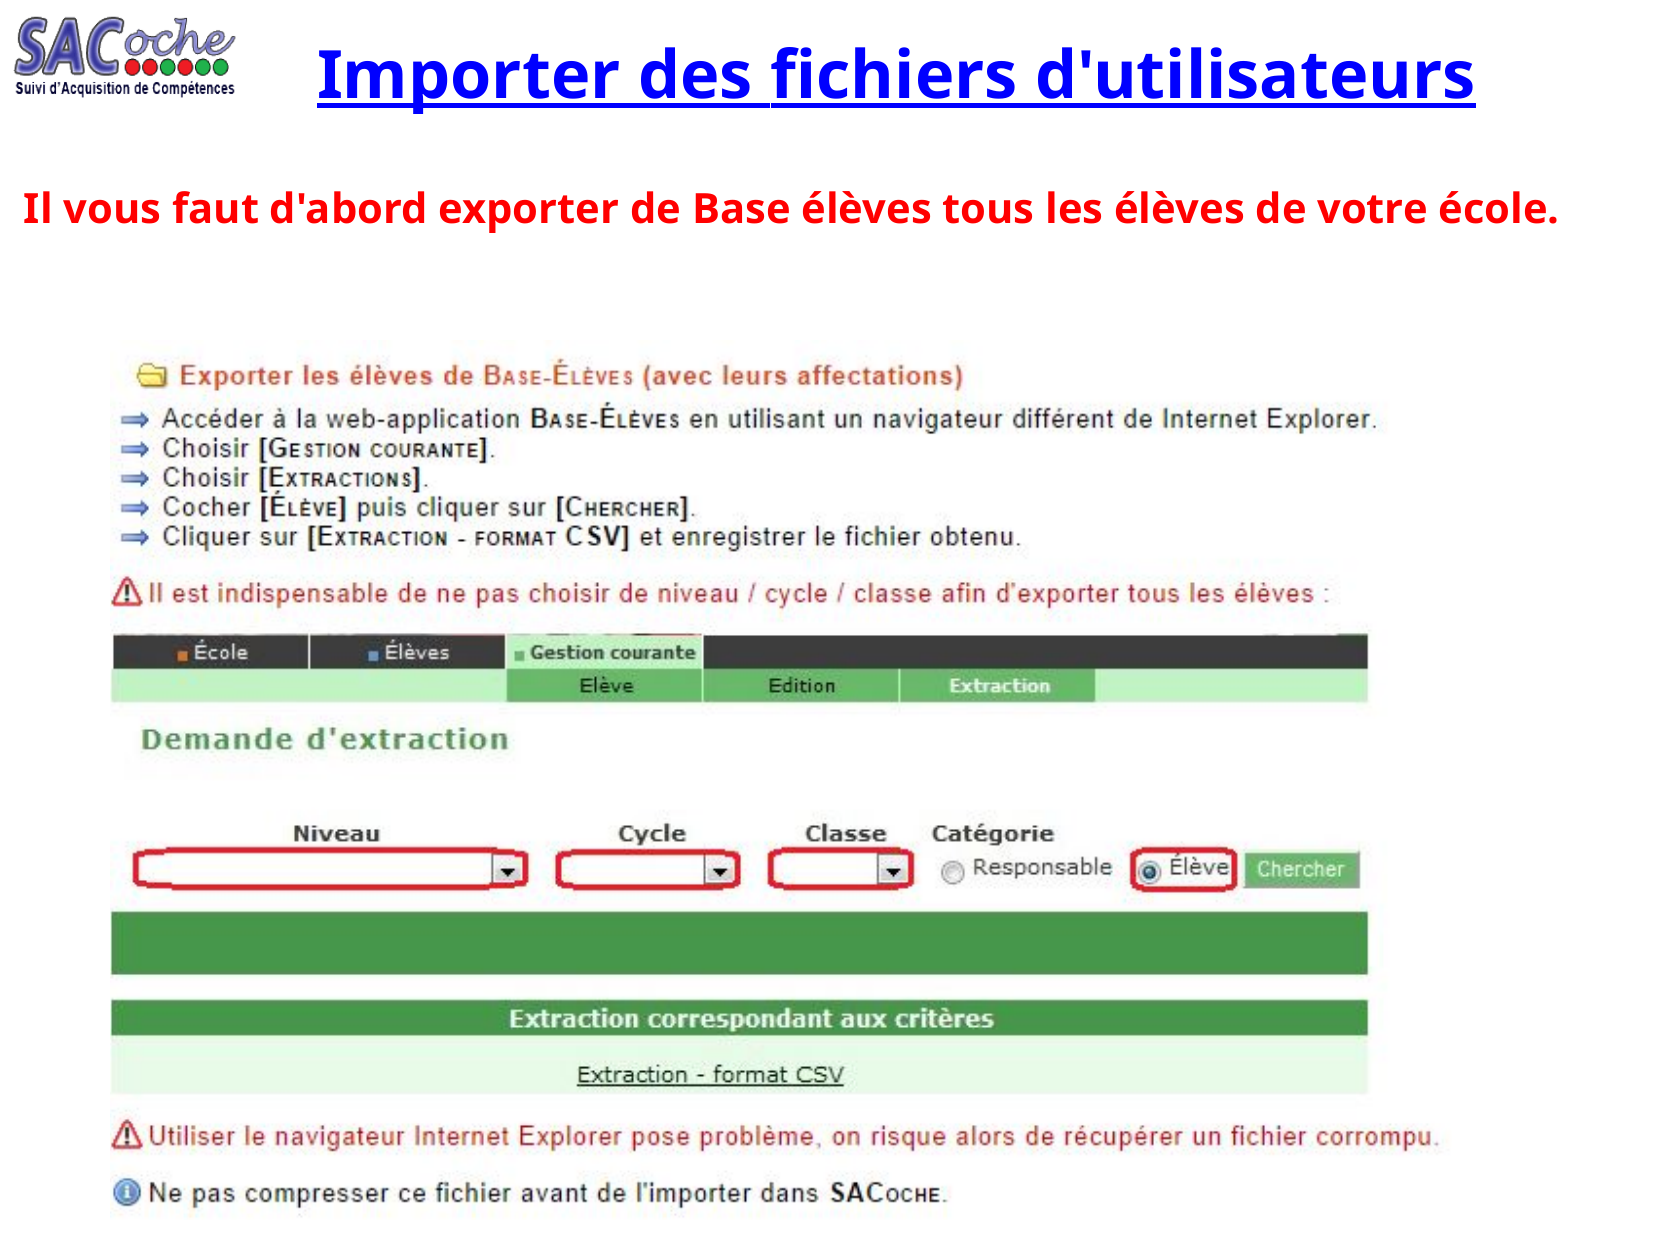

# Importer des fichiers d'utilisateurs
Il vous faut d'abord exporter de Base élèves tous les élèves de votre école.